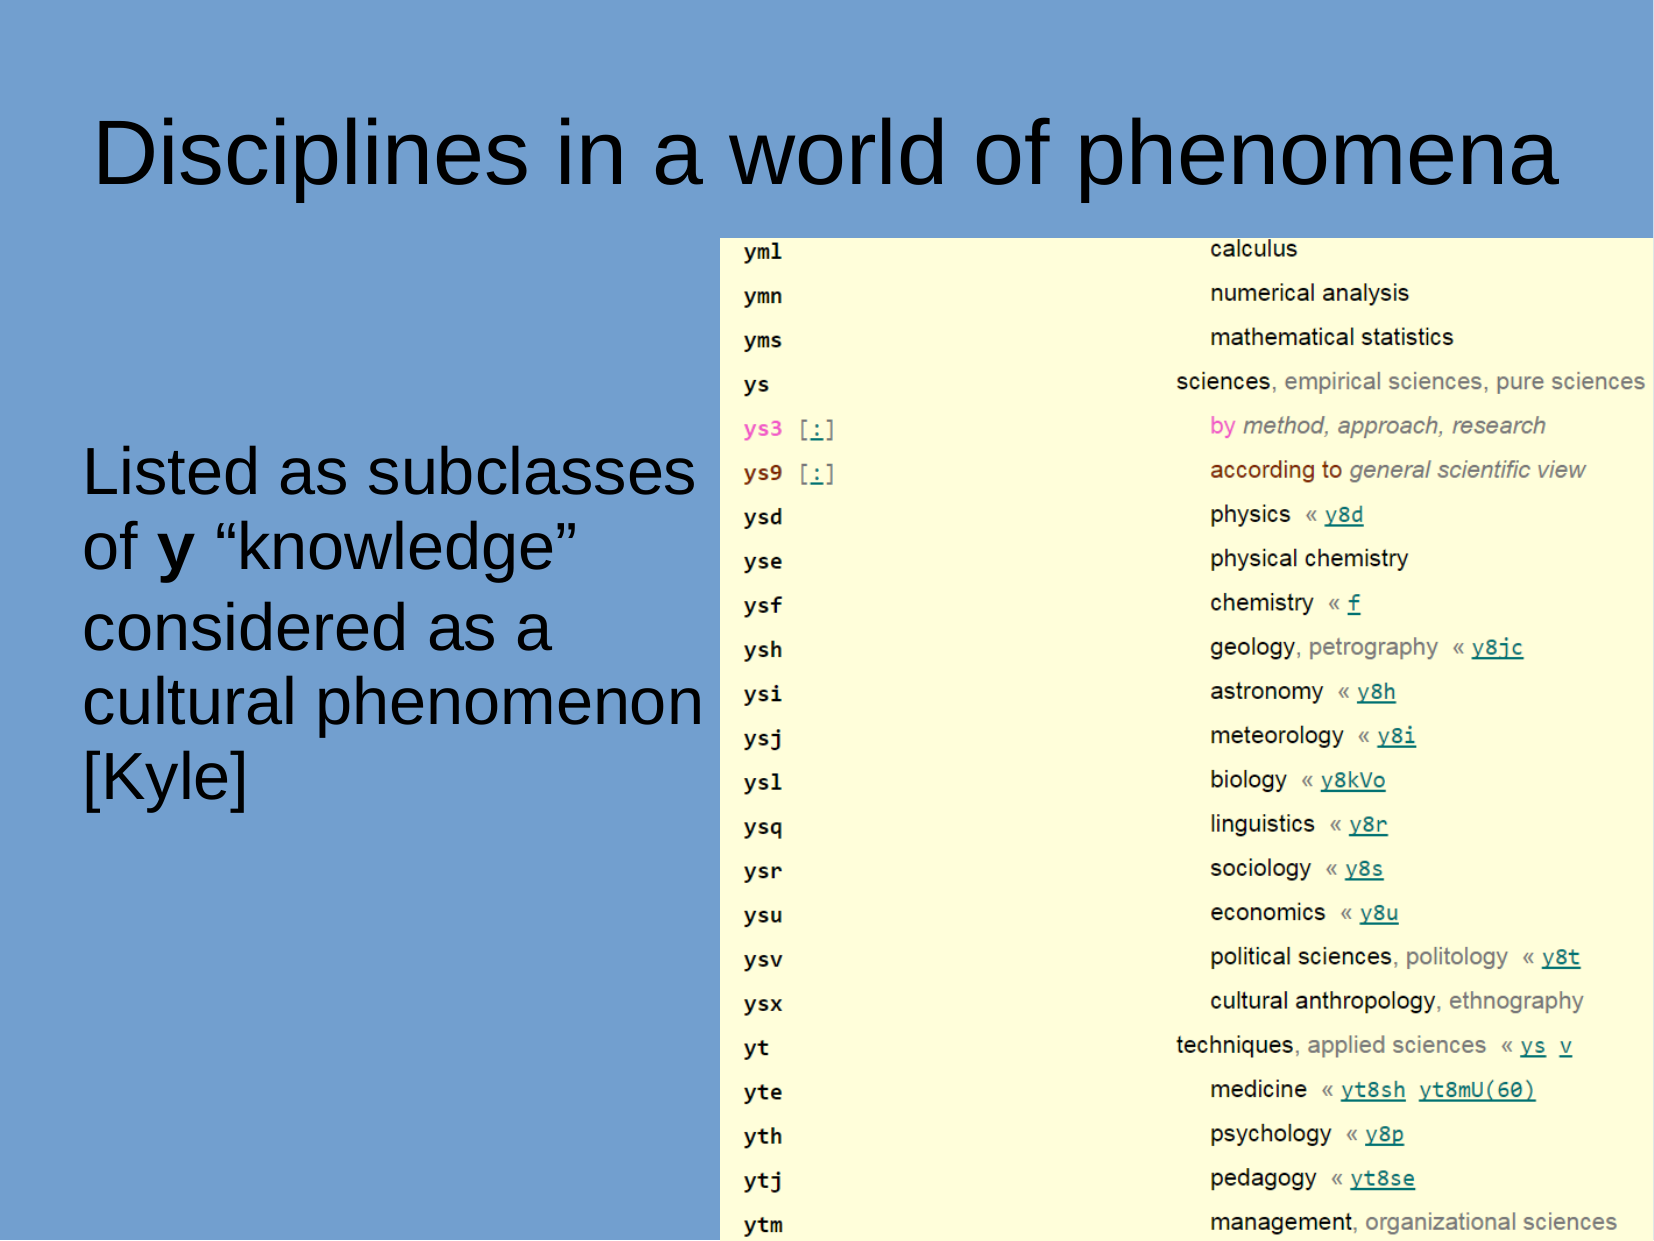

# Disciplines in a world of phenomena
Listed as subclasses
of y “knowledge”
considered as a
cultural phenomenon
[Kyle]